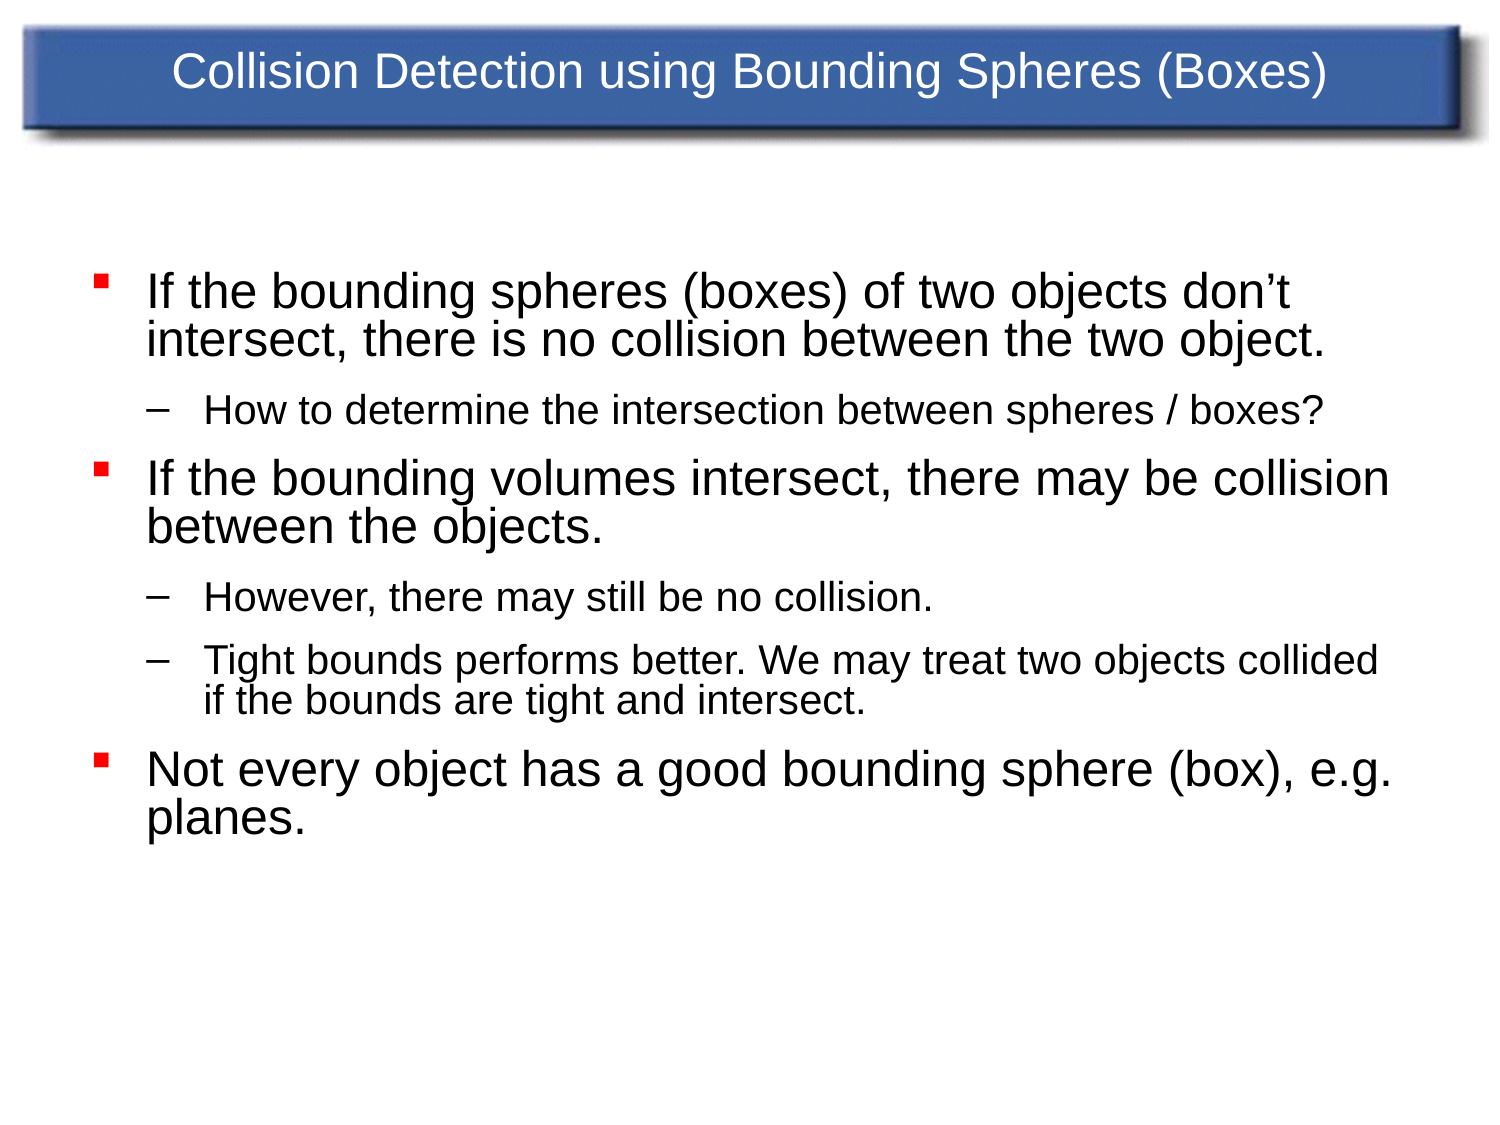

# Collision Detection using Bounding Spheres (Boxes)
If the bounding spheres (boxes) of two objects don’t intersect, there is no collision between the two object.
How to determine the intersection between spheres / boxes?
If the bounding volumes intersect, there may be collision between the objects.
However, there may still be no collision.
Tight bounds performs better. We may treat two objects collided if the bounds are tight and intersect.
Not every object has a good bounding sphere (box), e.g. planes.